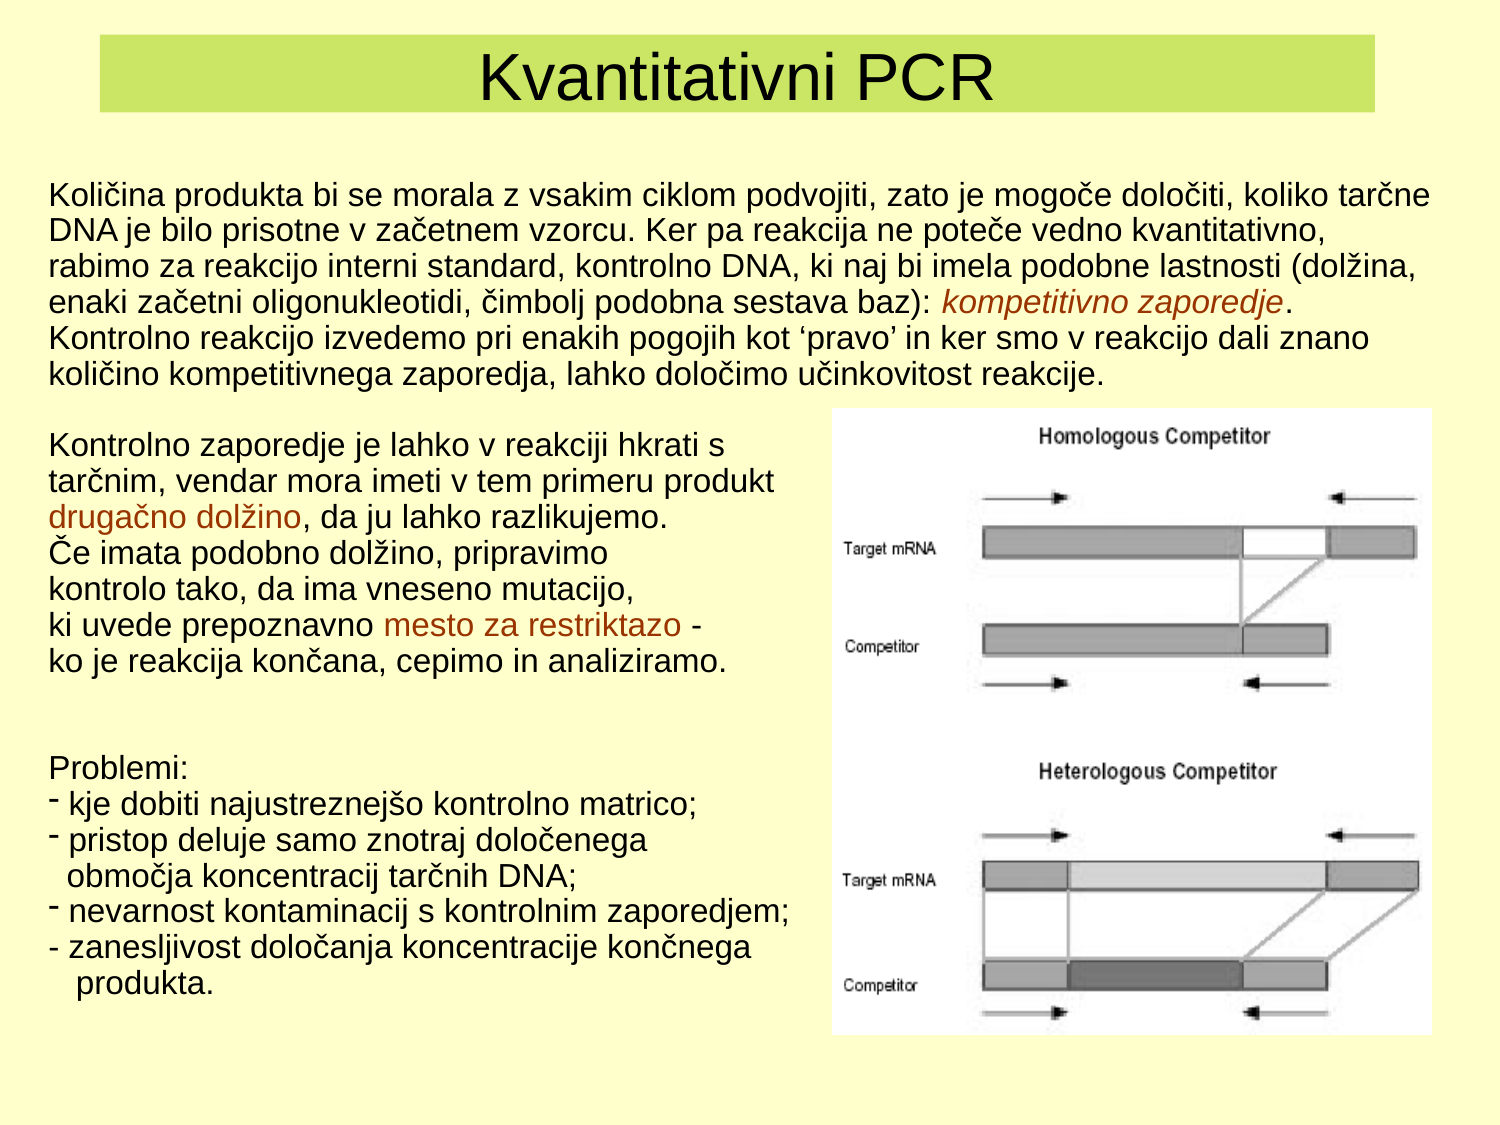

# Kvantitativni PCR
Količina produkta bi se morala z vsakim ciklom podvojiti, zato je mogoče določiti, koliko tarčne DNA je bilo prisotne v začetnem vzorcu. Ker pa reakcija ne poteče vedno kvantitativno, rabimo za reakcijo interni standard, kontrolno DNA, ki naj bi imela podobne lastnosti (dolžina, enaki začetni oligonukleotidi, čimbolj podobna sestava baz): kompetitivno zaporedje. Kontrolno reakcijo izvedemo pri enakih pogojih kot ‘pravo’ in ker smo v reakcijo dali znano količino kompetitivnega zaporedja, lahko določimo učinkovitost reakcije.
Kontrolno zaporedje je lahko v reakciji hkrati s
tarčnim, vendar mora imeti v tem primeru produkt
drugačno dolžino, da ju lahko razlikujemo.
Če imata podobno dolžino, pripravimo
kontrolo tako, da ima vneseno mutacijo,
ki uvede prepoznavno mesto za restriktazo -
ko je reakcija končana, cepimo in analiziramo.
Problemi:
 kje dobiti najustreznejšo kontrolno matrico;
 pristop deluje samo znotraj določenega
 območja koncentracij tarčnih DNA;
 nevarnost kontaminacij s kontrolnim zaporedjem;
- zanesljivost določanja koncentracije končnega
 produkta.